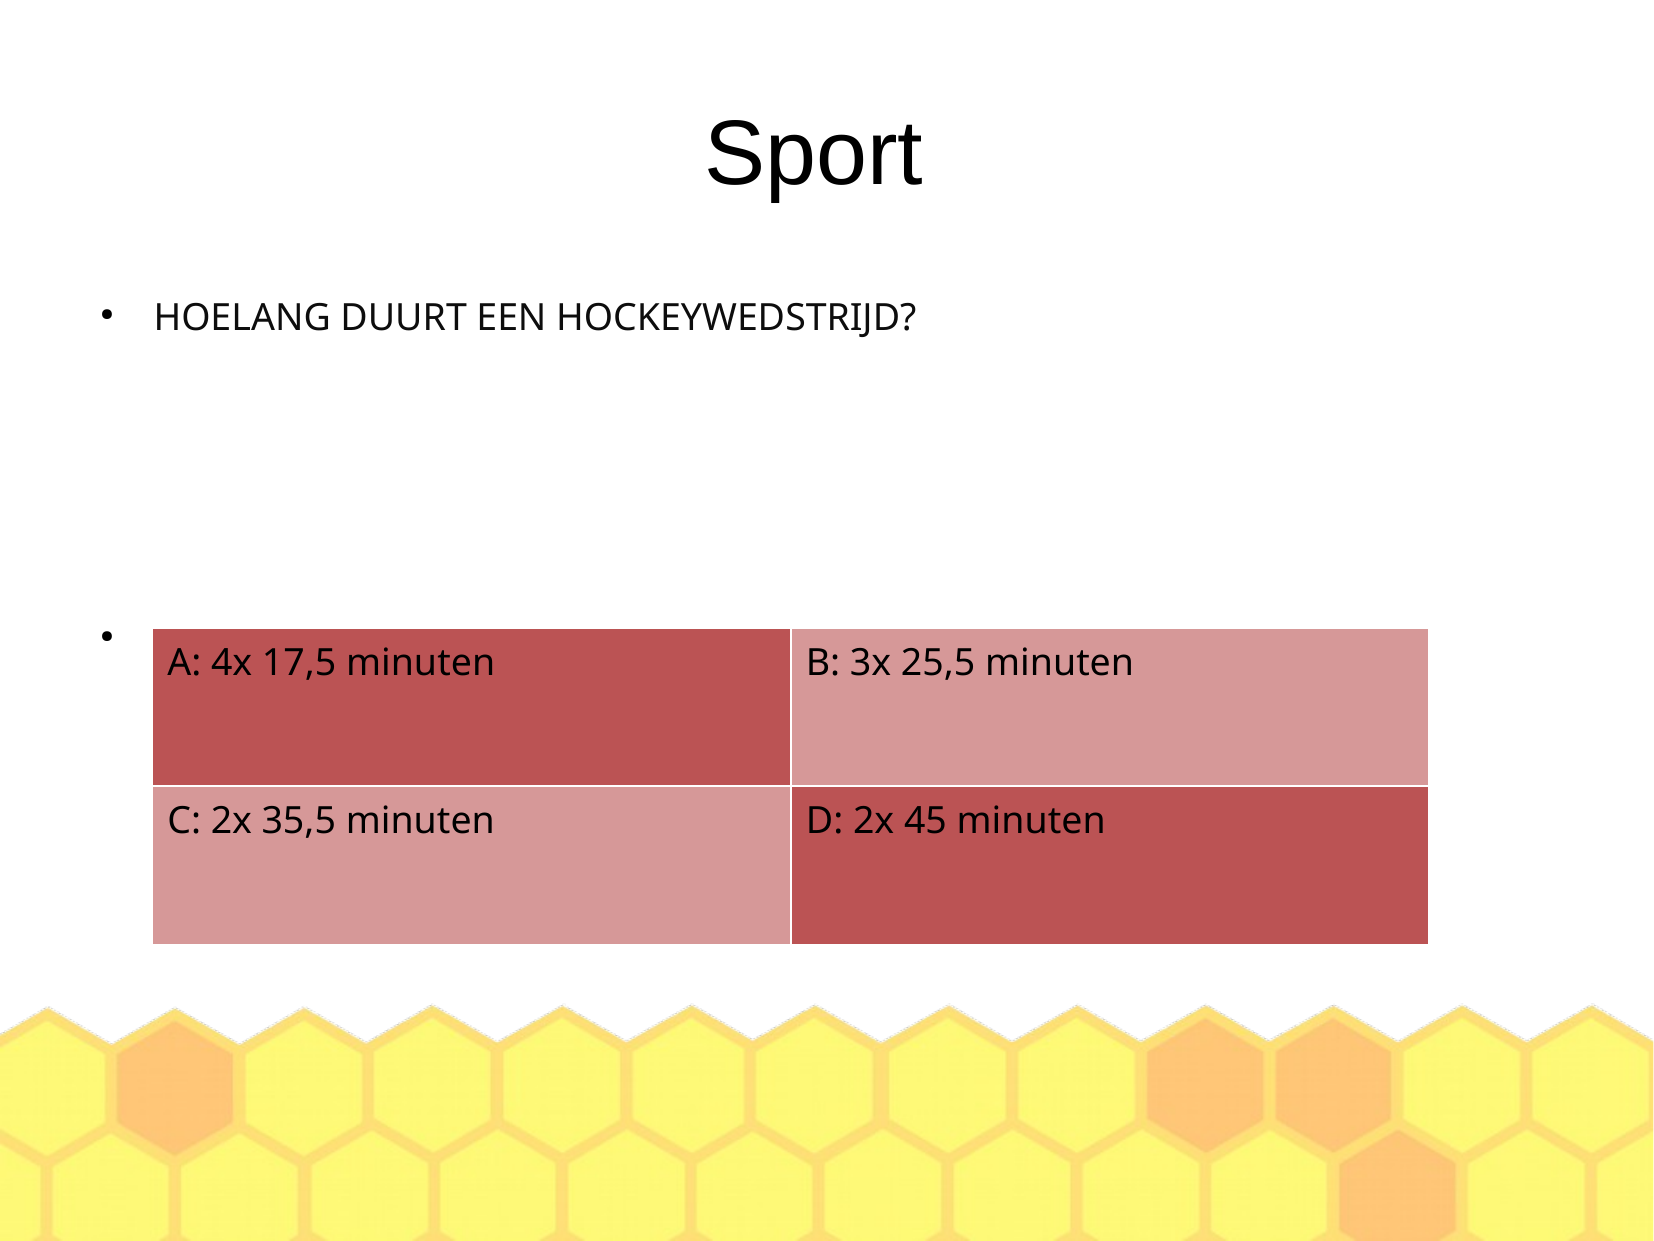

# Sport
Hoelang duurt een hockeywedstrijd?
| A: 4x 17,5 minuten | B: 3x 25,5 minuten |
| --- | --- |
| C: 2x 35,5 minuten | D: 2x 45 minuten |